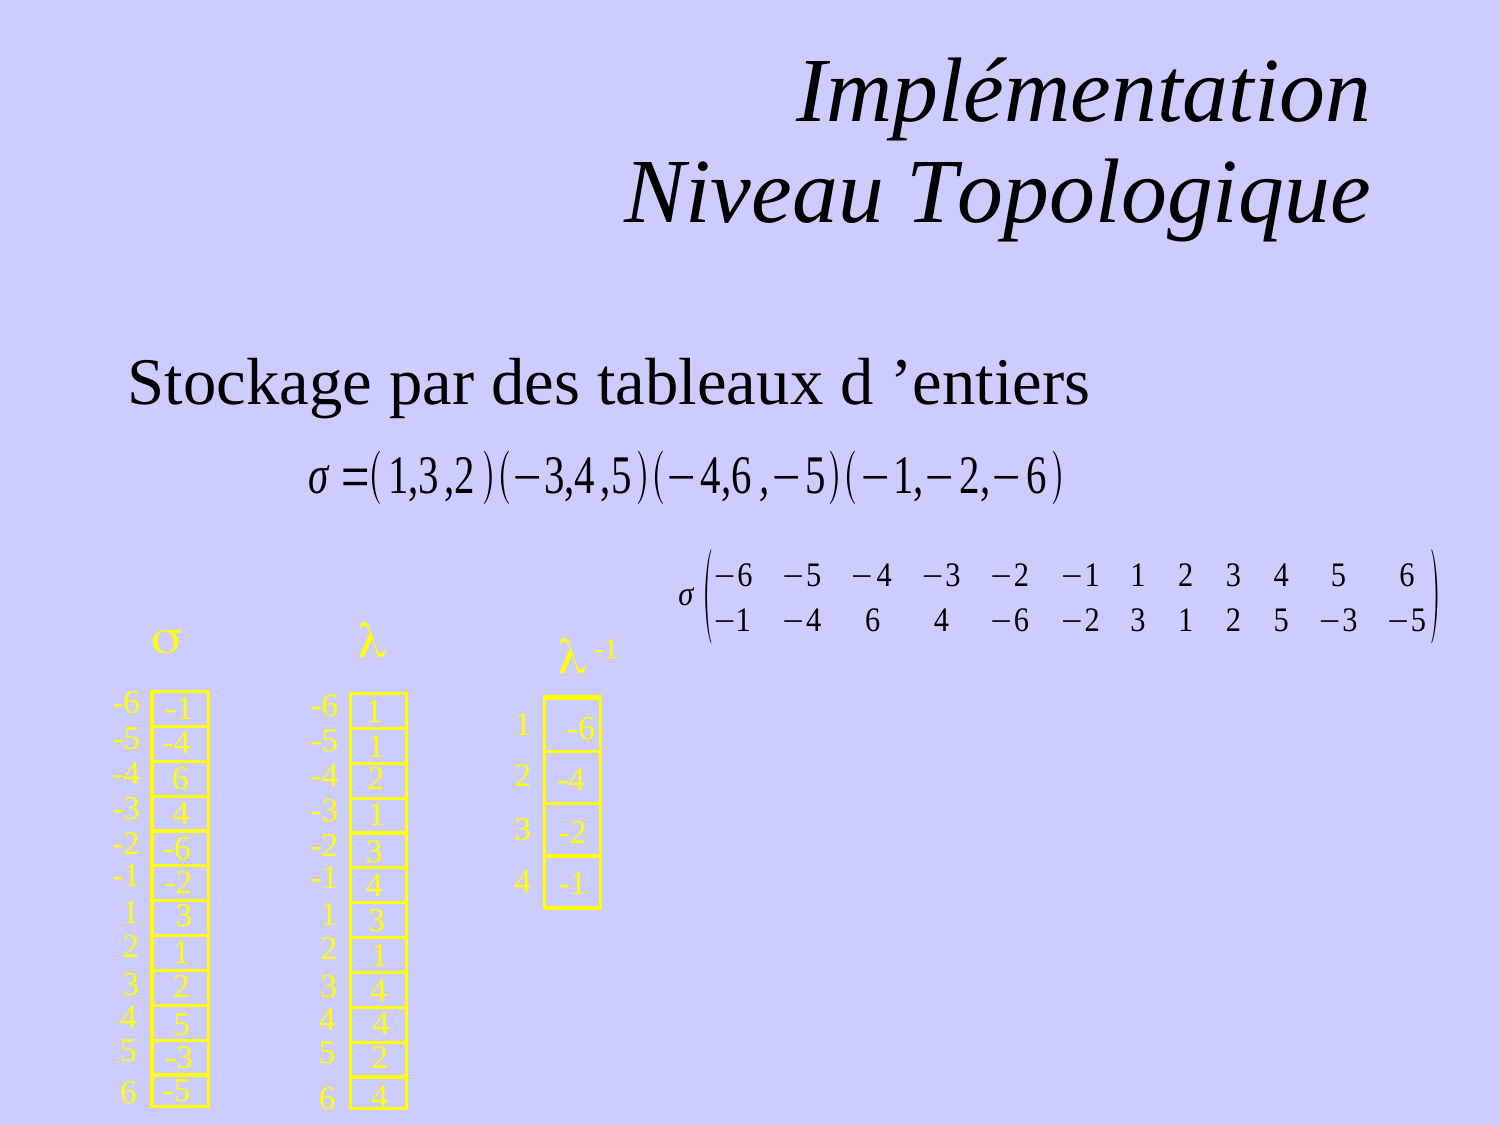

# Implémentation Niveau Topologique
Stockage par des tableaux d ’entiers

-6
-1
-5
-4
-4
6
-3
4
-2
-6
-1
-2
1
3
2
1
3
2
4
5
5
-3
-5
6

 -1
-6
1
-5
1
-4
2
-3
1
-2
3
-1
4
1
3
2
1
3
4
4
4
5
2
1
-6
2
-4
3
-2
4
-1
4
6